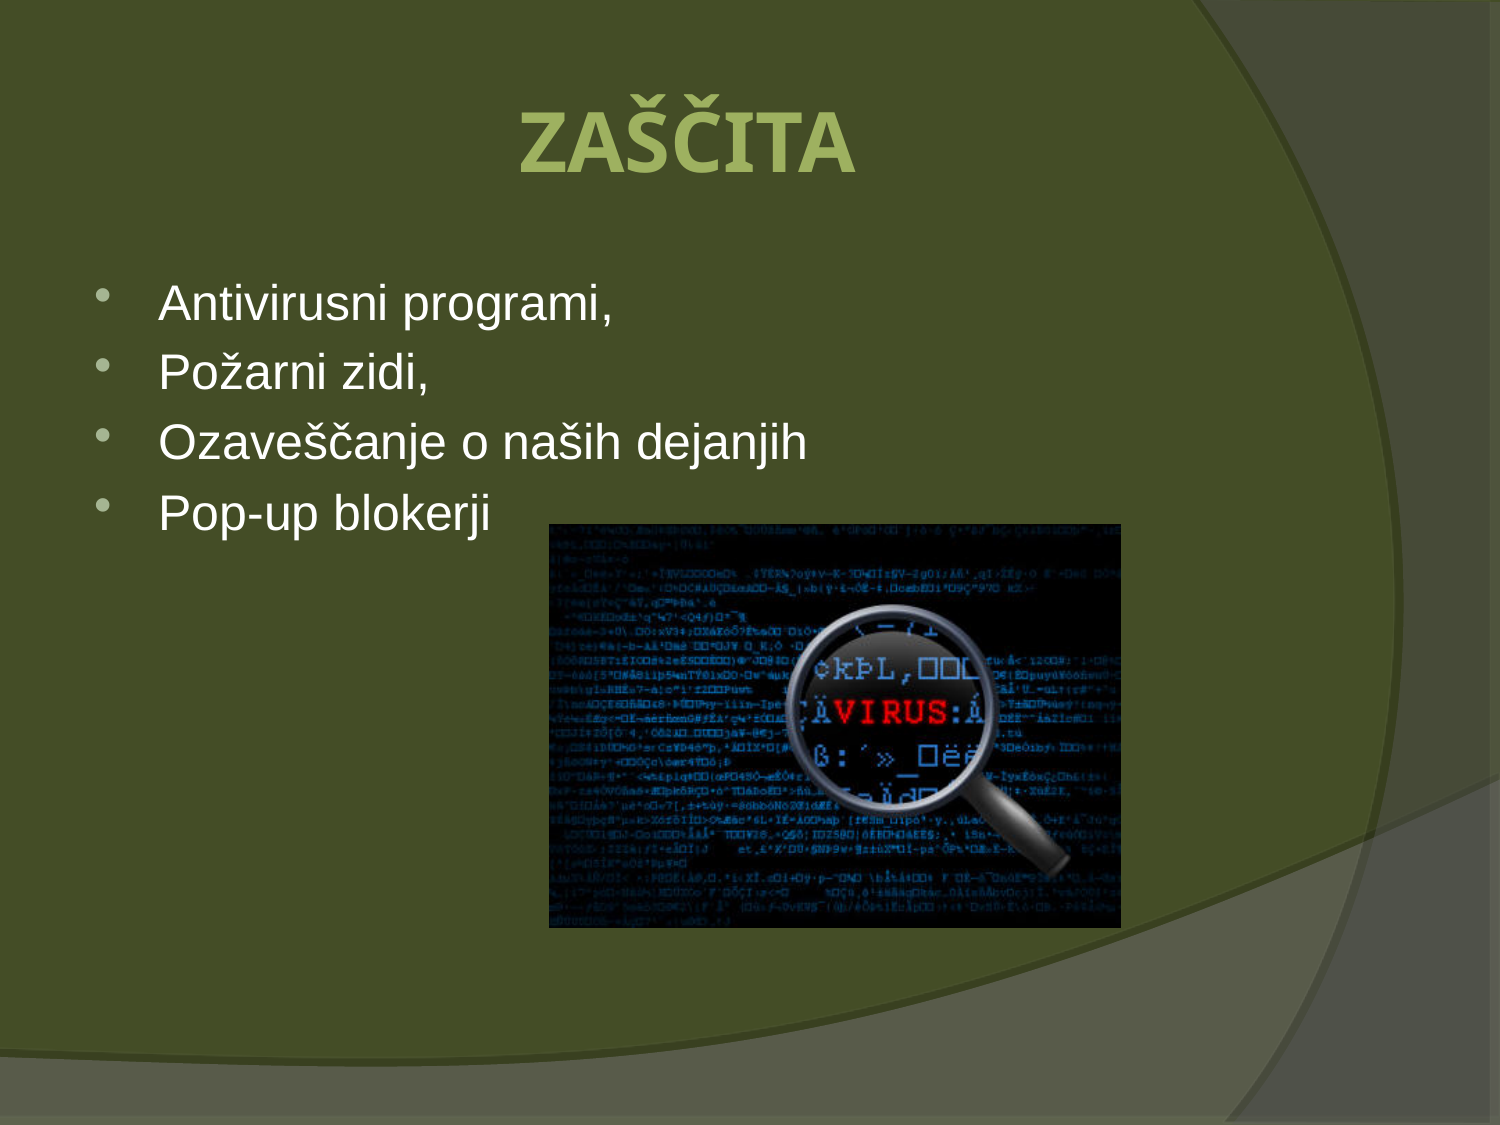

# ZAŠČITA
Antivirusni programi,
Požarni zidi,
Ozaveščanje o naših dejanjih
Pop-up blokerji